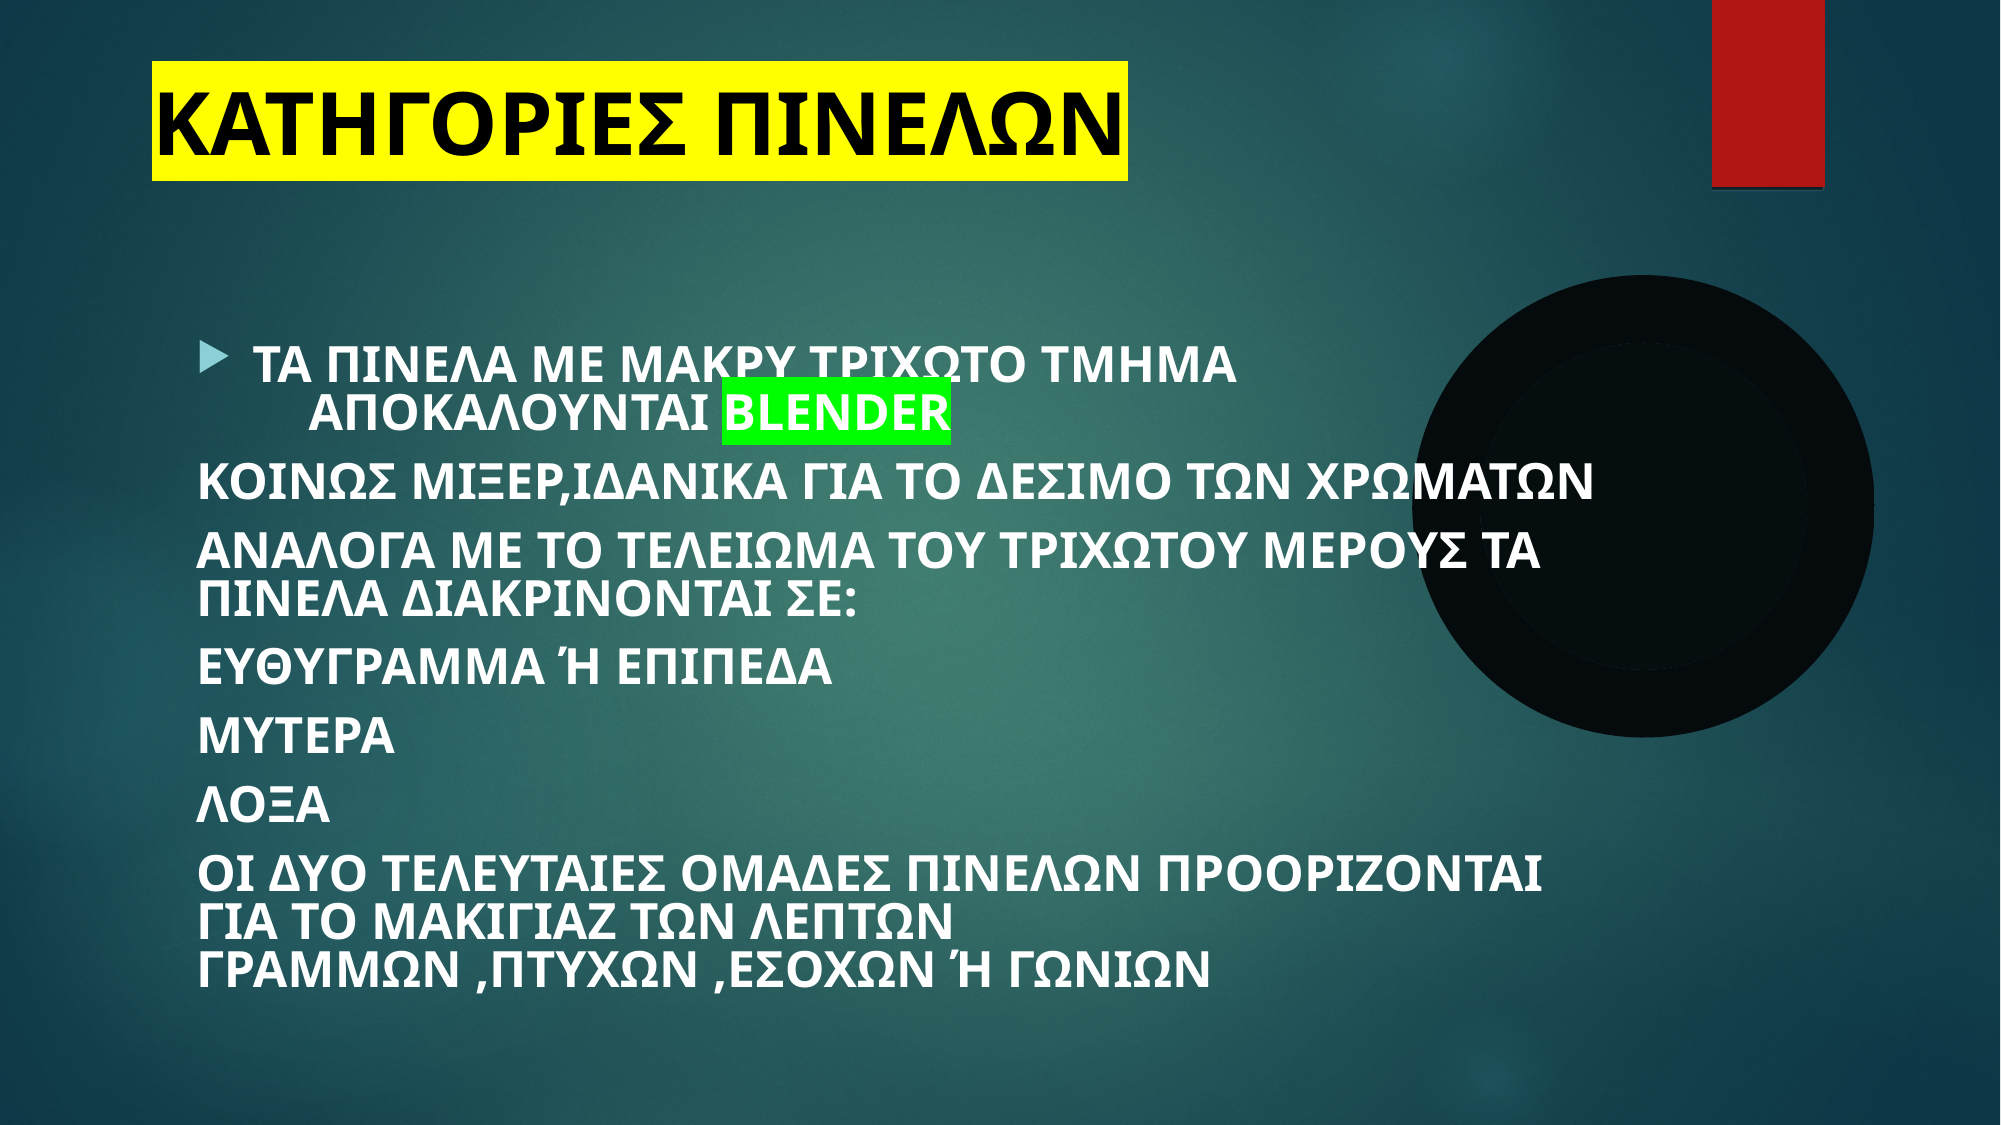

# ΚΑΤΗΓΟΡΙΕΣ ΠΙΝΕΛΩΝ
ΤΑ ΠΙΝΕΛΑ ΜΕ ΜΑΚΡΥ ΤΡΙΧΩΤΟ ΤΜΗΜΑ ΑΠΟΚΑΛΟΥΝΤΑΙ BLENDER
ΚΟΙΝΩΣ ΜΙΞΕΡ,ΙΔΑΝΙΚΑ ΓΙΑ ΤΟ ΔΕΣΙΜΟ ΤΩΝ ΧΡΩΜΑΤΩΝ
ΑΝΑΛΟΓΑ ΜΕ ΤΟ ΤΕΛΕΙΩΜΑ ΤΟΥ ΤΡΙΧΩΤΟΥ ΜΕΡΟΥΣ ΤΑ ΠΙΝΕΛΑ ΔΙΑΚΡΙΝΟΝΤΑΙ ΣΕ:
ΕΥΘΥΓΡΑΜΜΑ Ή ΕΠΙΠΕΔΑ
ΜΥΤΕΡΑ
ΛΟΞΑ
ΟΙ ΔΥΟ ΤΕΛΕΥΤΑΙΕΣ ΟΜΑΔΕΣ ΠΙΝΕΛΩΝ ΠΡΟΟΡΙΖΟΝΤΑΙ ΓΙΑ ΤΟ ΜΑΚΙΓΙΑΖ ΤΩΝ ΛΕΠΤΩΝ ΓΡΑΜΜΩΝ ,ΠΤΥΧΩΝ ,ΕΣΟΧΩΝ Ή ΓΩΝΙΩΝ